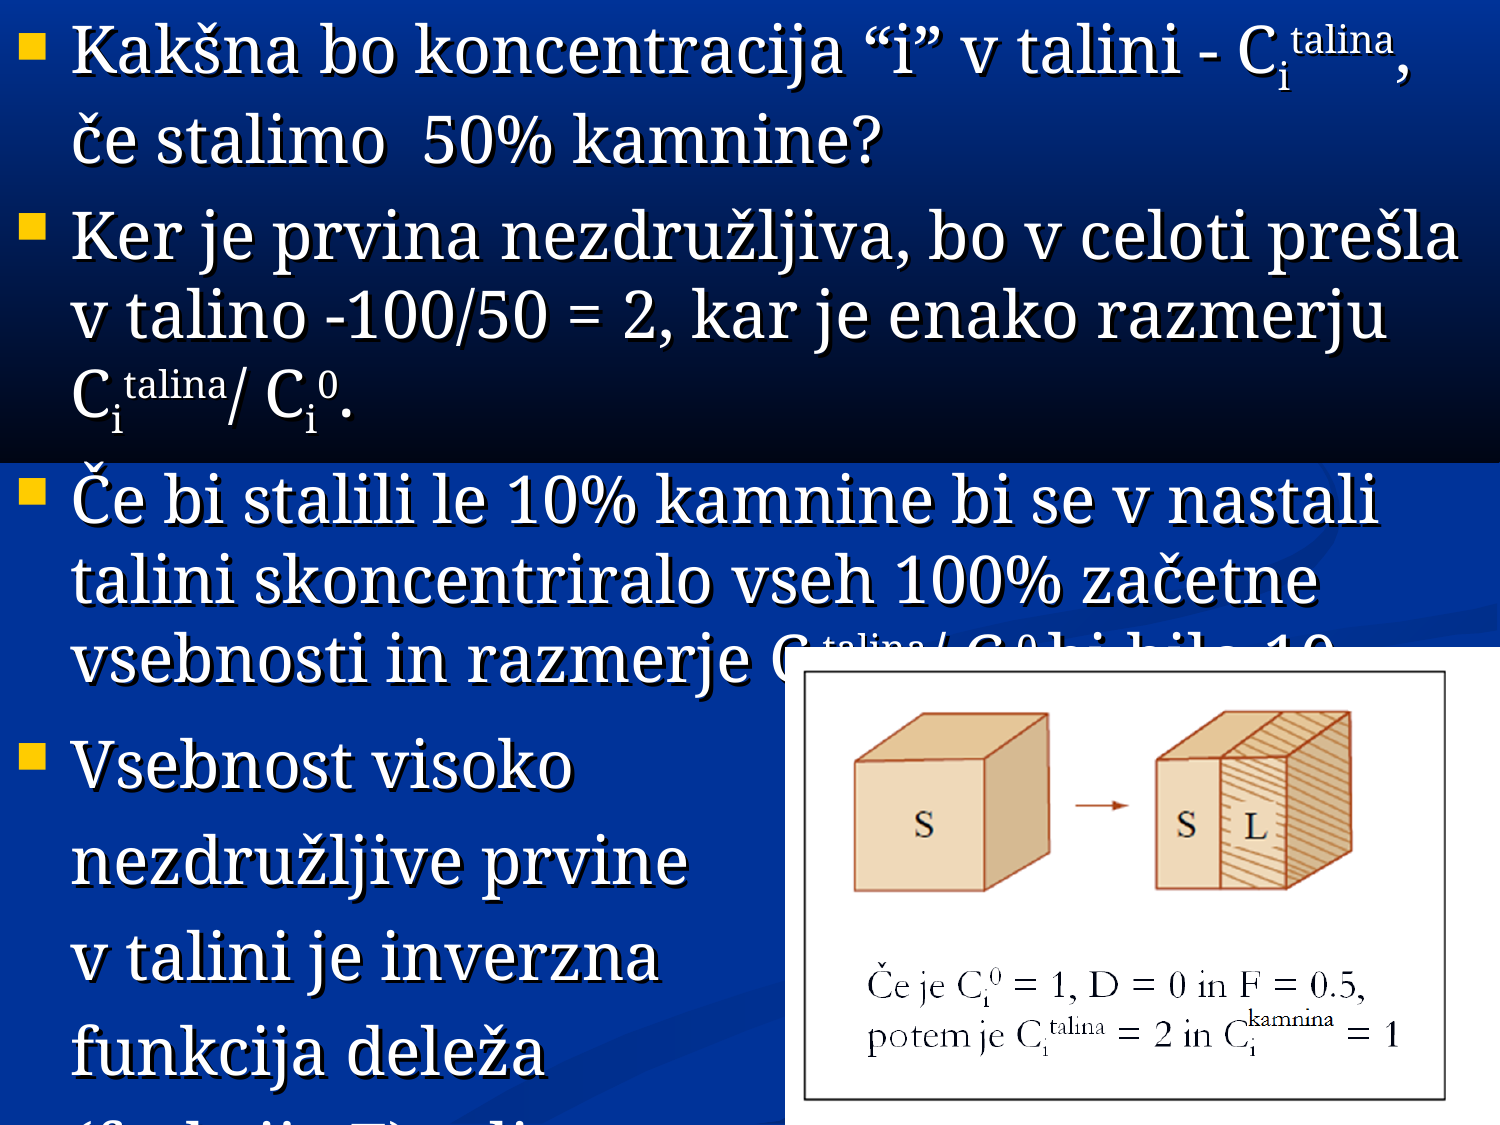

# Kakšna bo koncentracija “i” v talini - Citalina, če stalimo 50% kamnine?
Ker je prvina nezdružljiva, bo v celoti prešla v talino -100/50 = 2, kar je enako razmerju Citalina/ Ci0.
Če bi stalili le 10% kamnine bi se v nastali talini skoncentriralo vseh 100% začetne vsebnosti in razmerje Citalina/ Ci0 bi bilo 10.
Vsebnost visoko
	nezdružljive prvine
	v talini je inverzna
	funkcija deleža
	(frakcije F) taline.